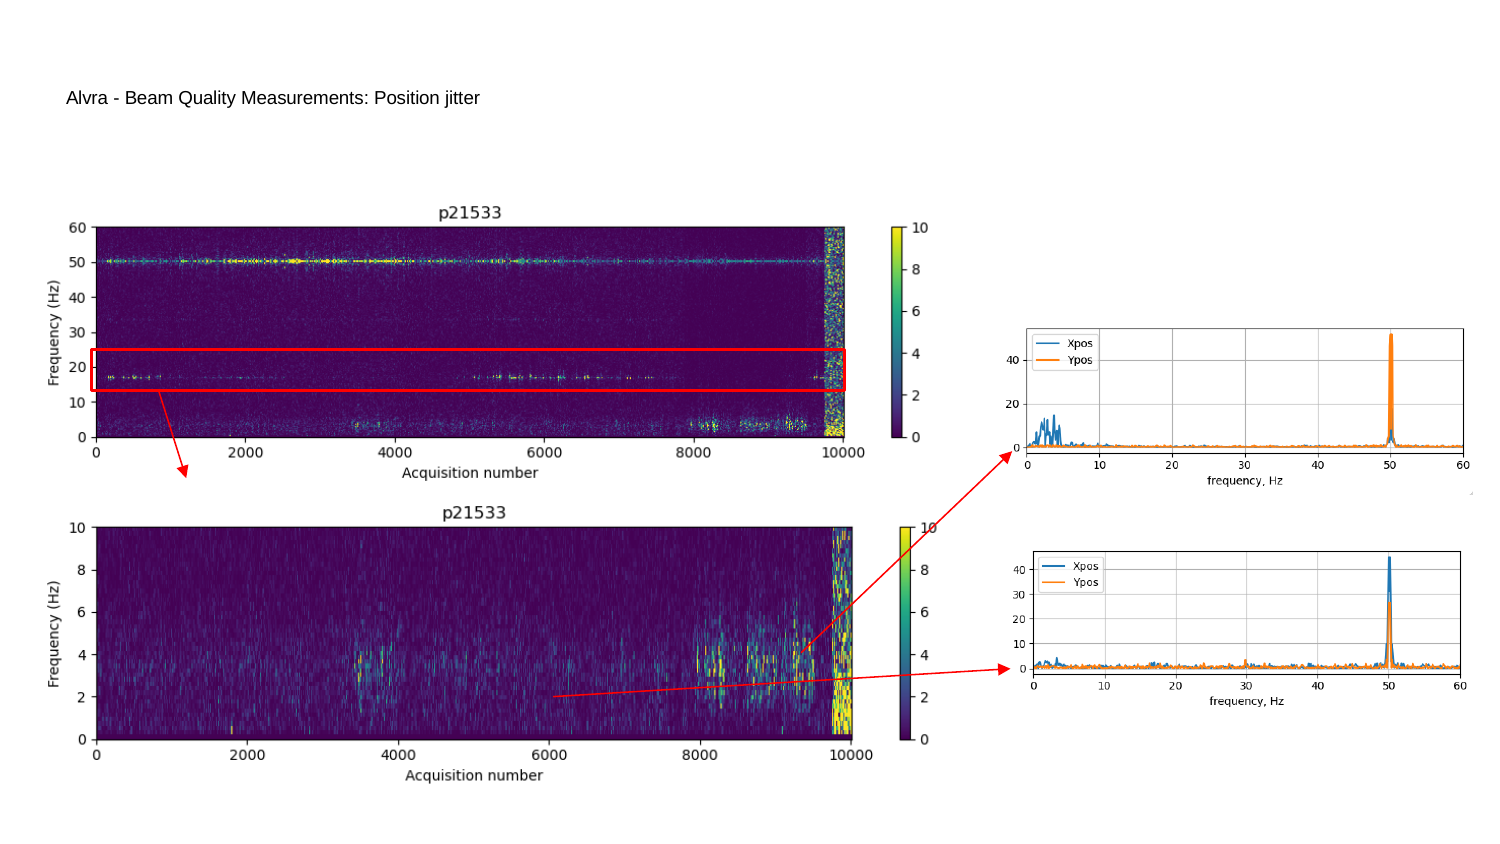

# Alvra - Beam Quality Measurements: Position jitter